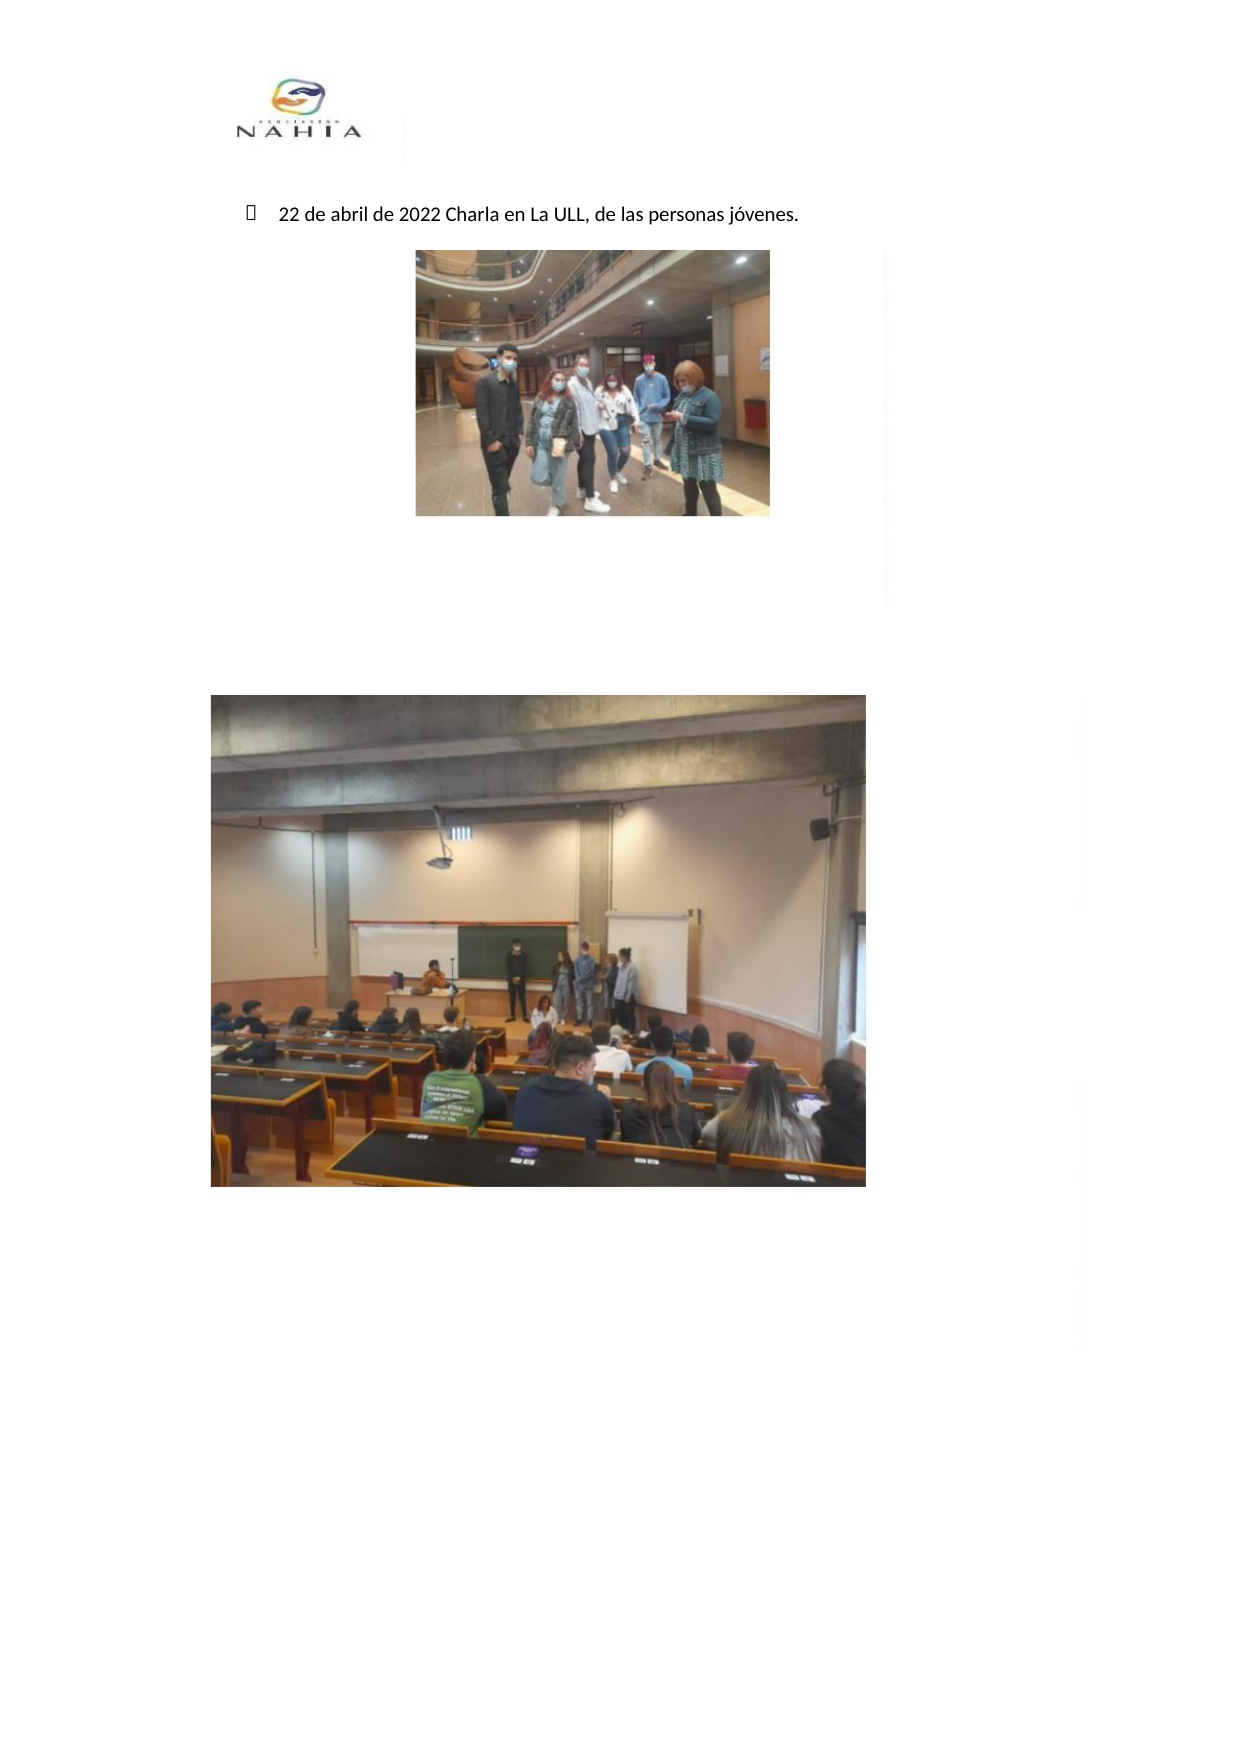


22 de abril de 2022 Charla en La ULL, de las personas jóvenes.